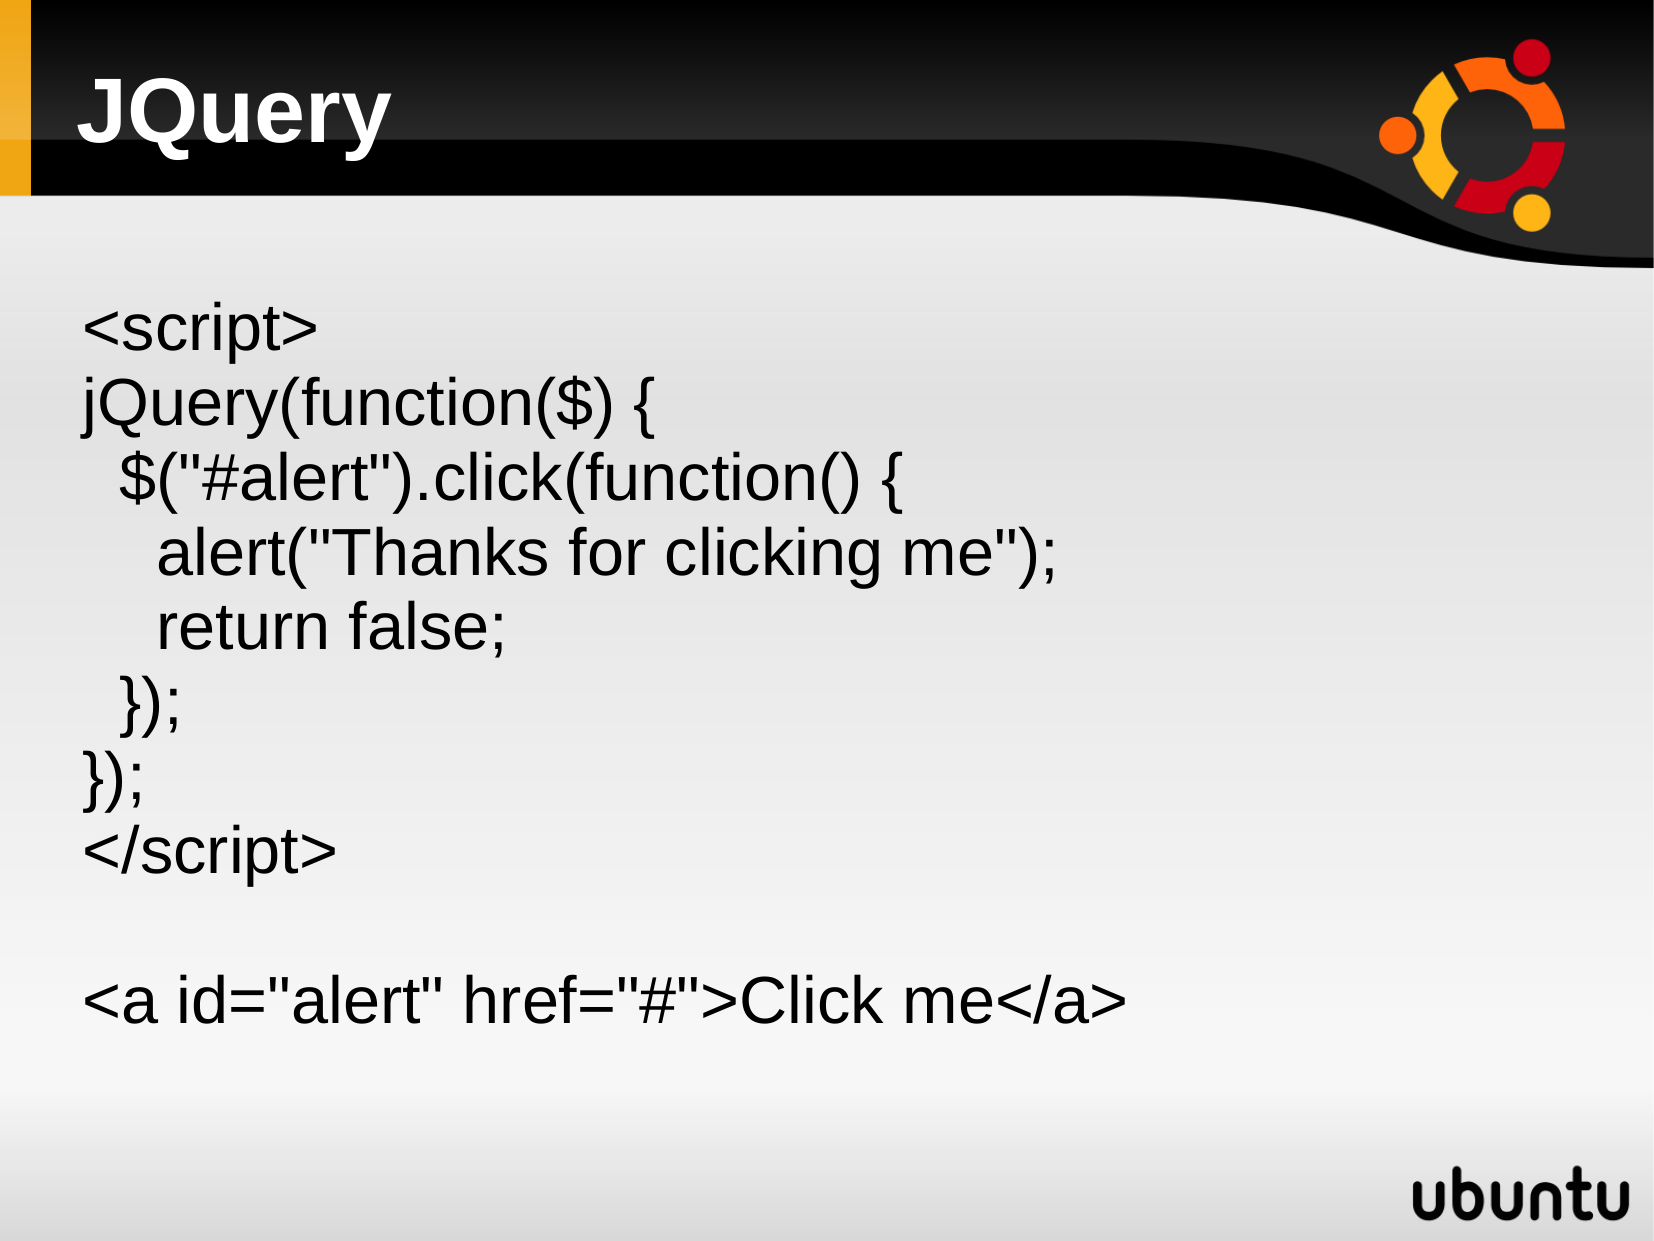

# JQuery
<script>
jQuery(function($) {
 $("#alert").click(function() {
 alert("Thanks for clicking me");
 return false;
 });
});
</script>
<a id="alert" href="#">Click me</a>